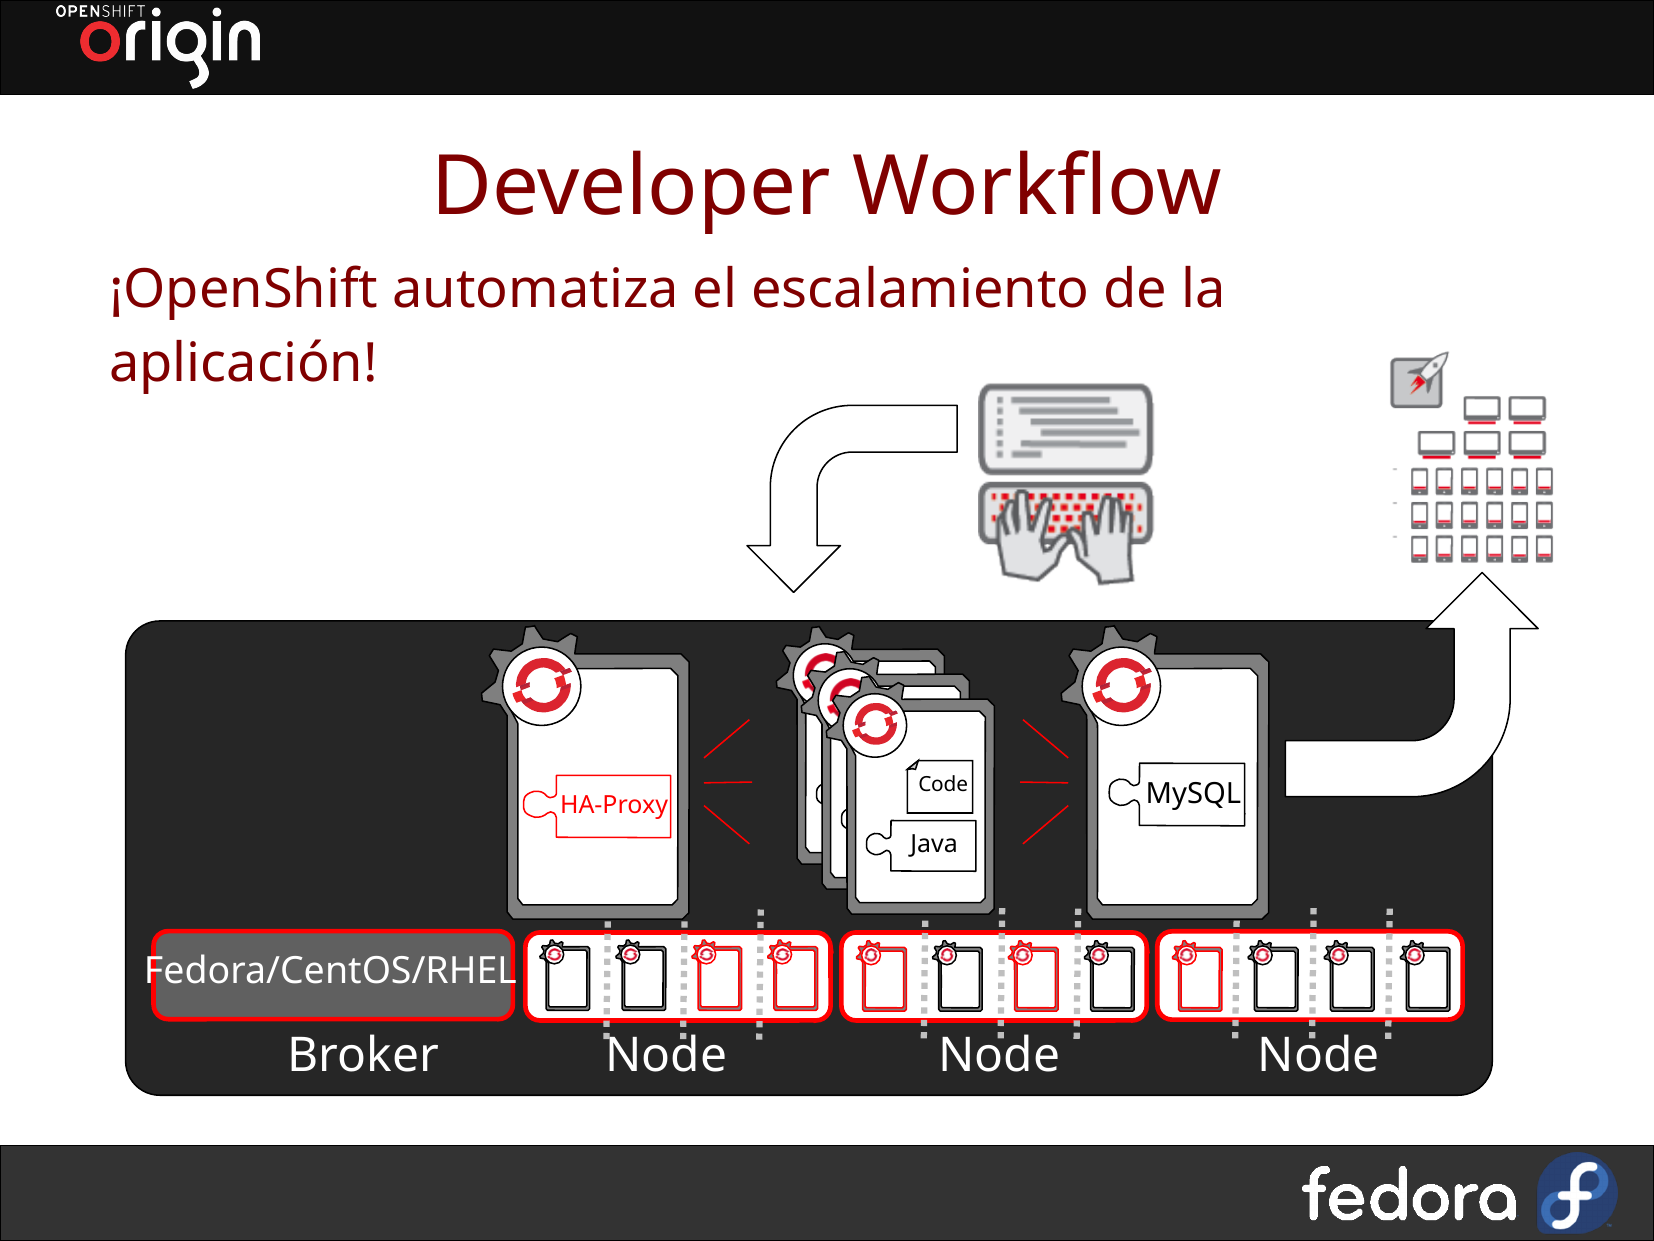

# Developer Workflow
¡OpenShift automatiza el escalamiento de la aplicación!
HA-Proxy
MySQL
Code
Java
Code
Java
Code
Java
Fedora/CentOS/RHEL
Broker
Node
Node
Node